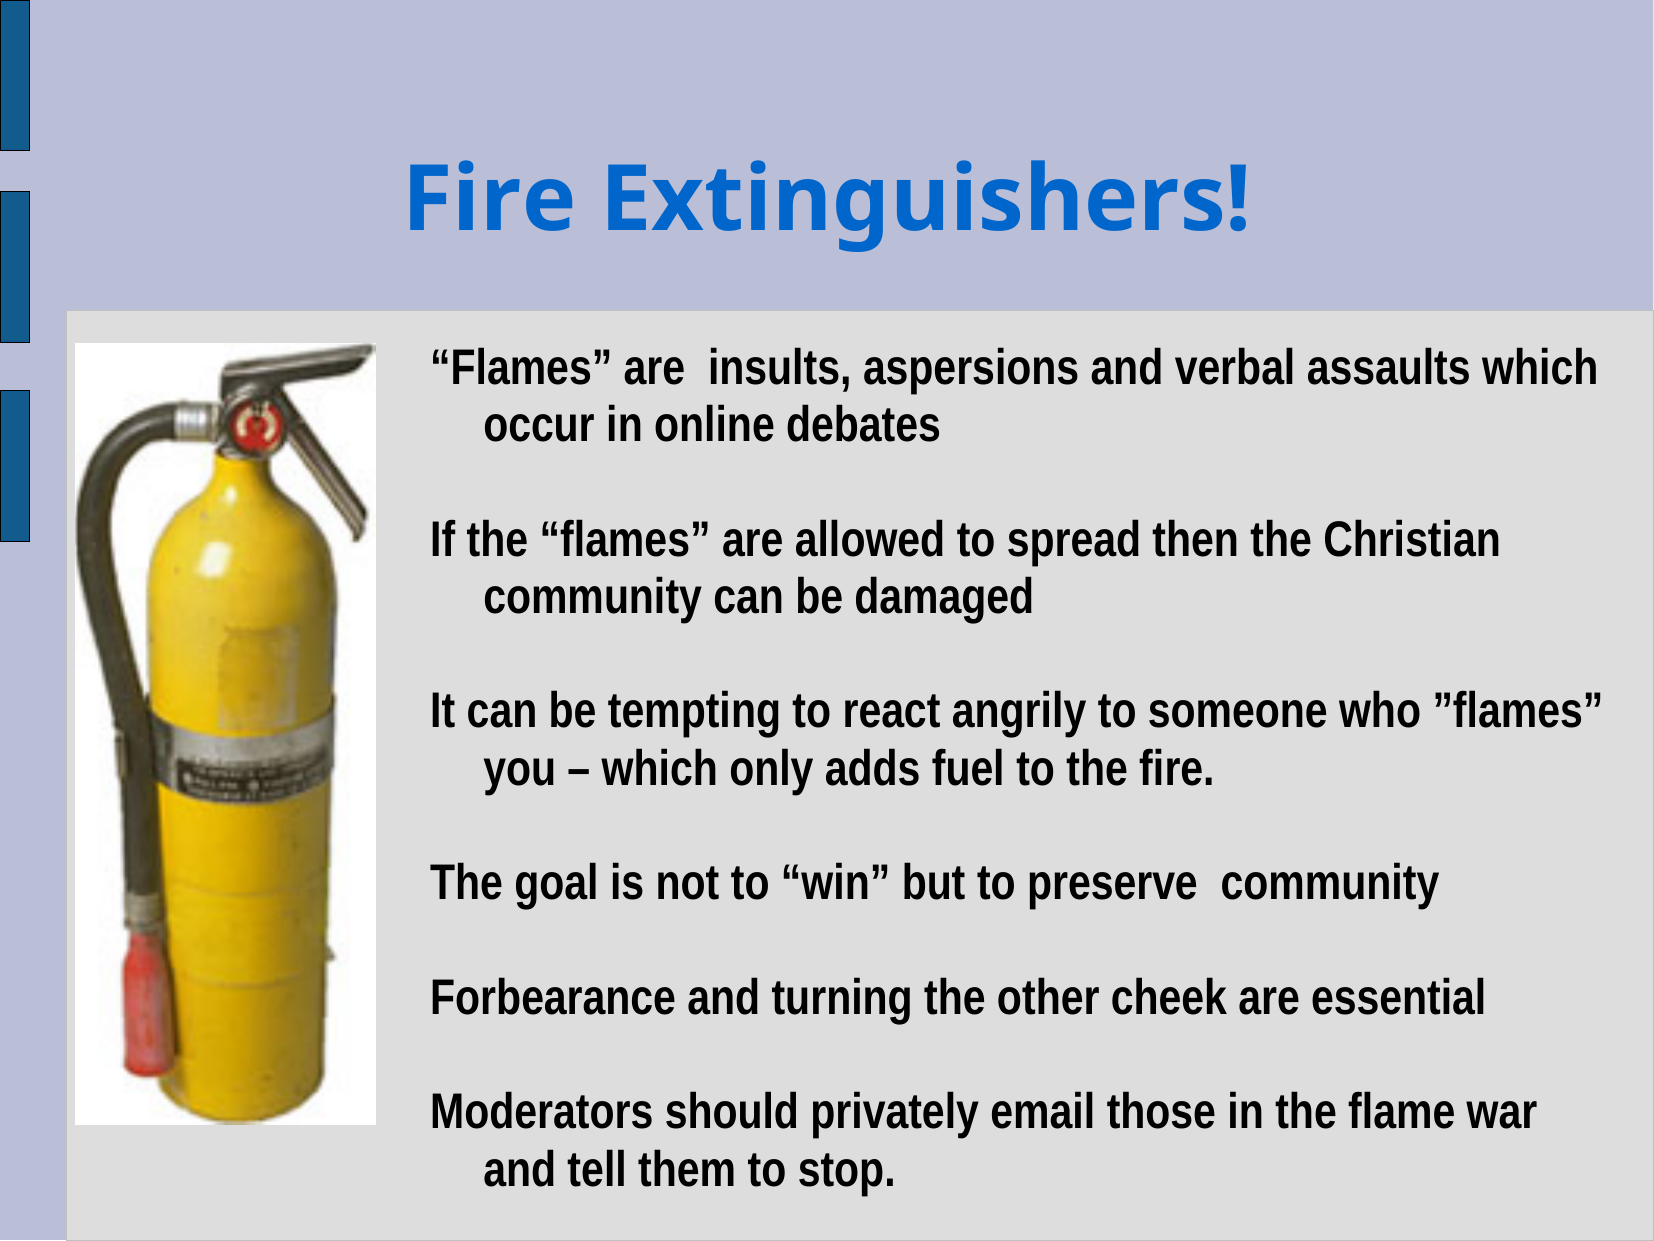

# Fire Extinguishers!
“Flames” are insults, aspersions and verbal assaults which occur in online debates
If the “flames” are allowed to spread then the Christian community can be damaged
It can be tempting to react angrily to someone who ”flames” you – which only adds fuel to the fire.
The goal is not to “win” but to preserve community
Forbearance and turning the other cheek are essential
Moderators should privately email those in the flame war and tell them to stop.